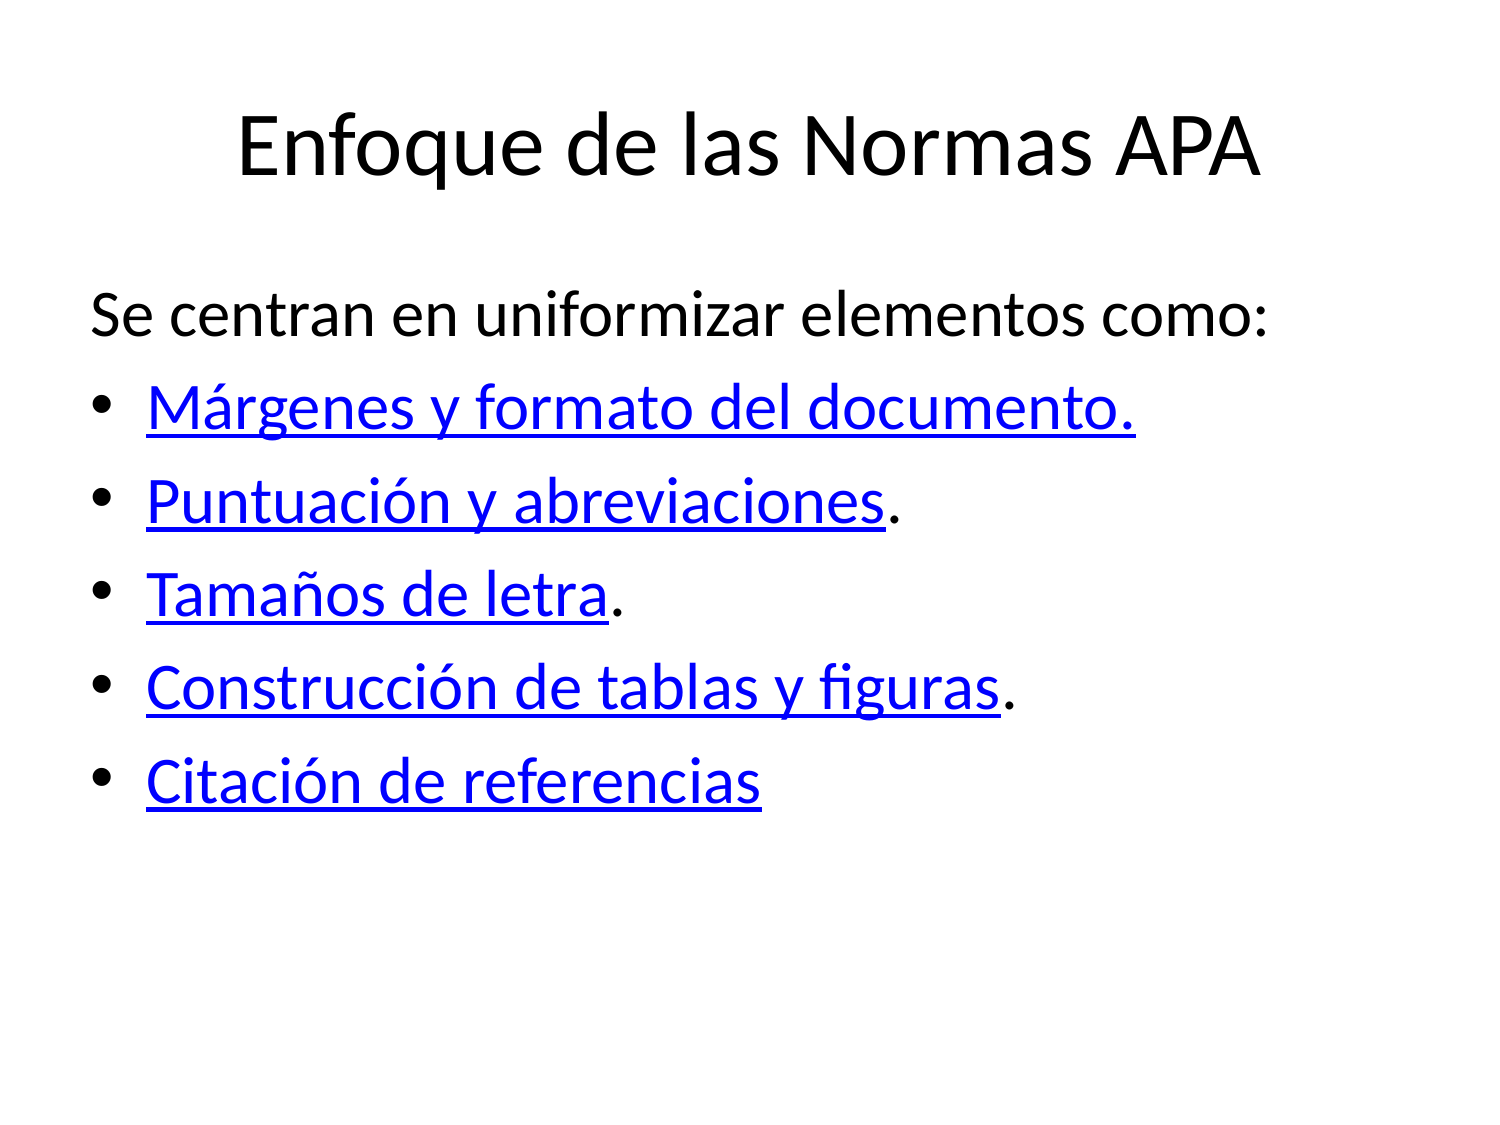

Enfoque de las Normas APA
Se centran en uniformizar elementos como:
Márgenes y formato del documento.
Puntuación y abreviaciones.
Tamaños de letra.
Construcción de tablas y figuras.
Citación de referencias